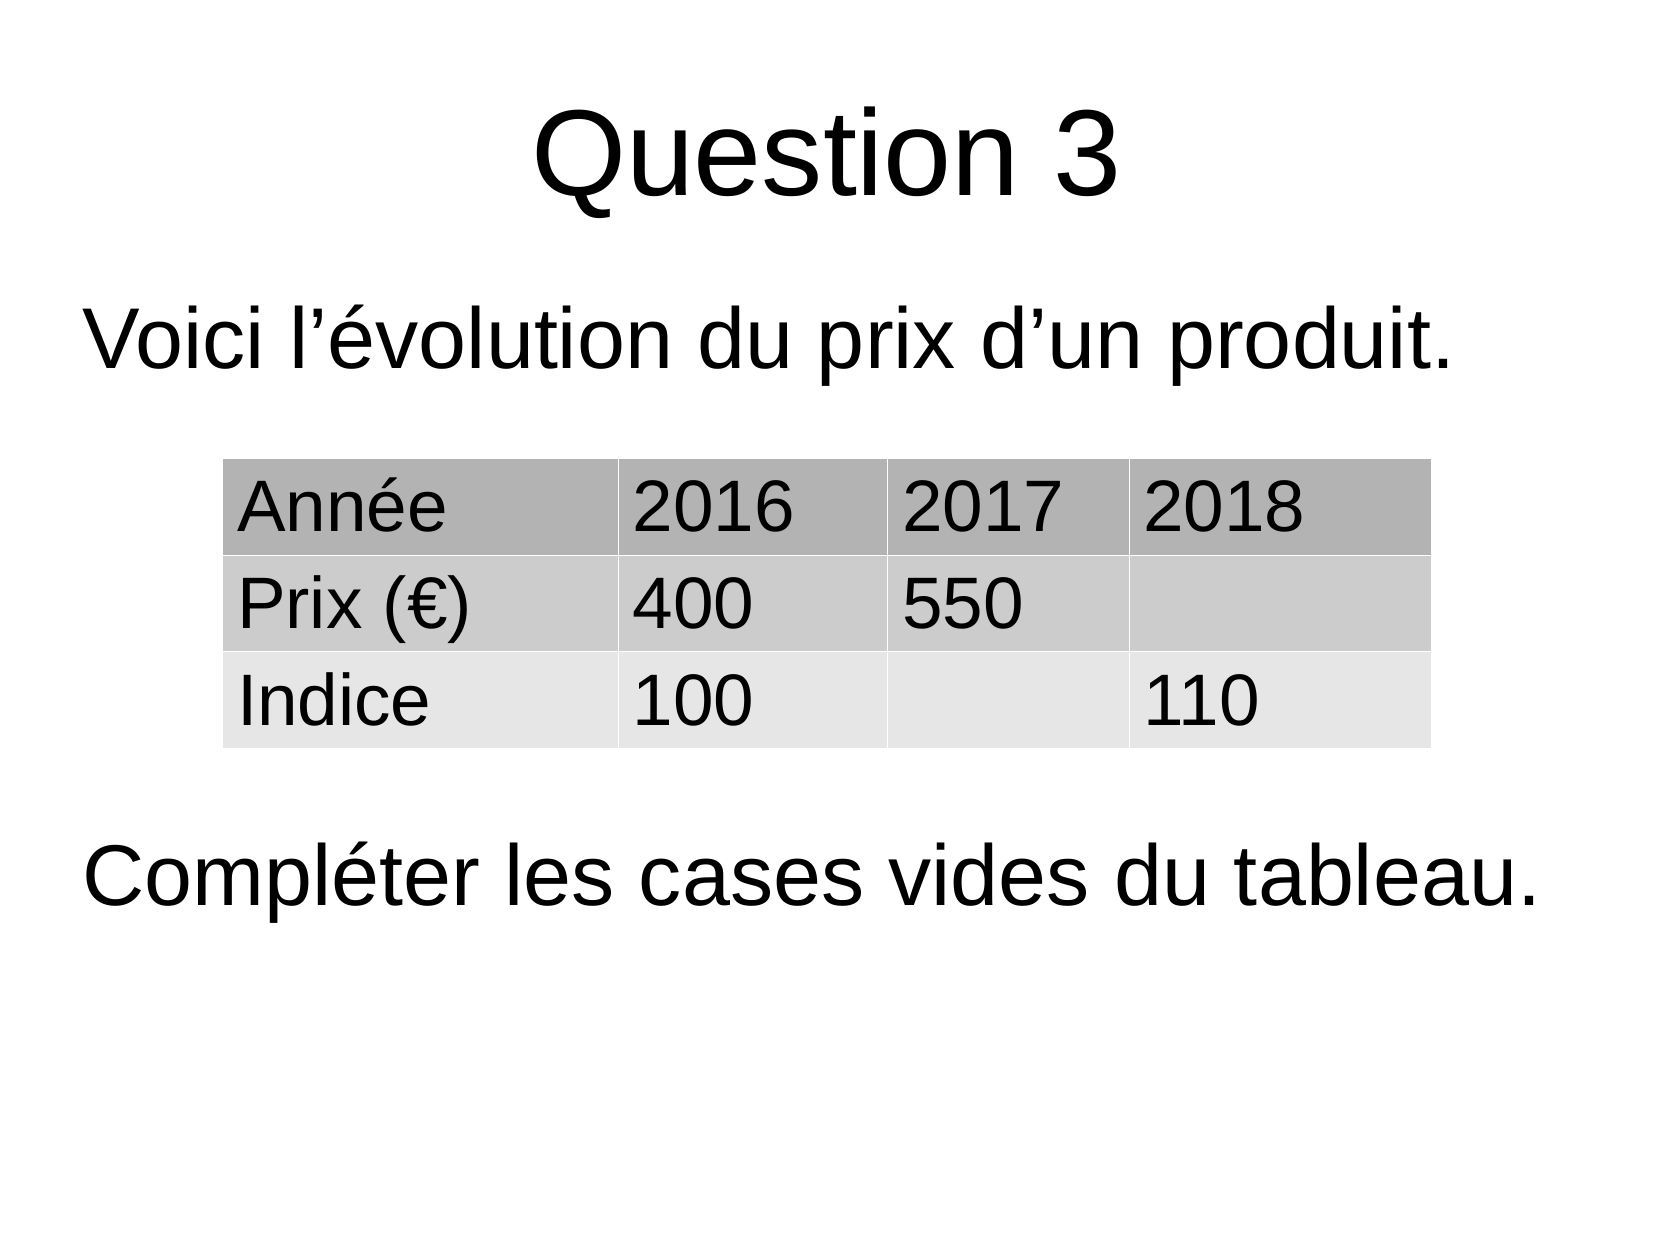

# Question 3
Voici l’évolution du prix d’un produit.
Compléter les cases vides du tableau.
| Année | 2016 | 2017 | 2018 |
| --- | --- | --- | --- |
| Prix (€) | 400 | 550 | |
| Indice | 100 | | 110 |